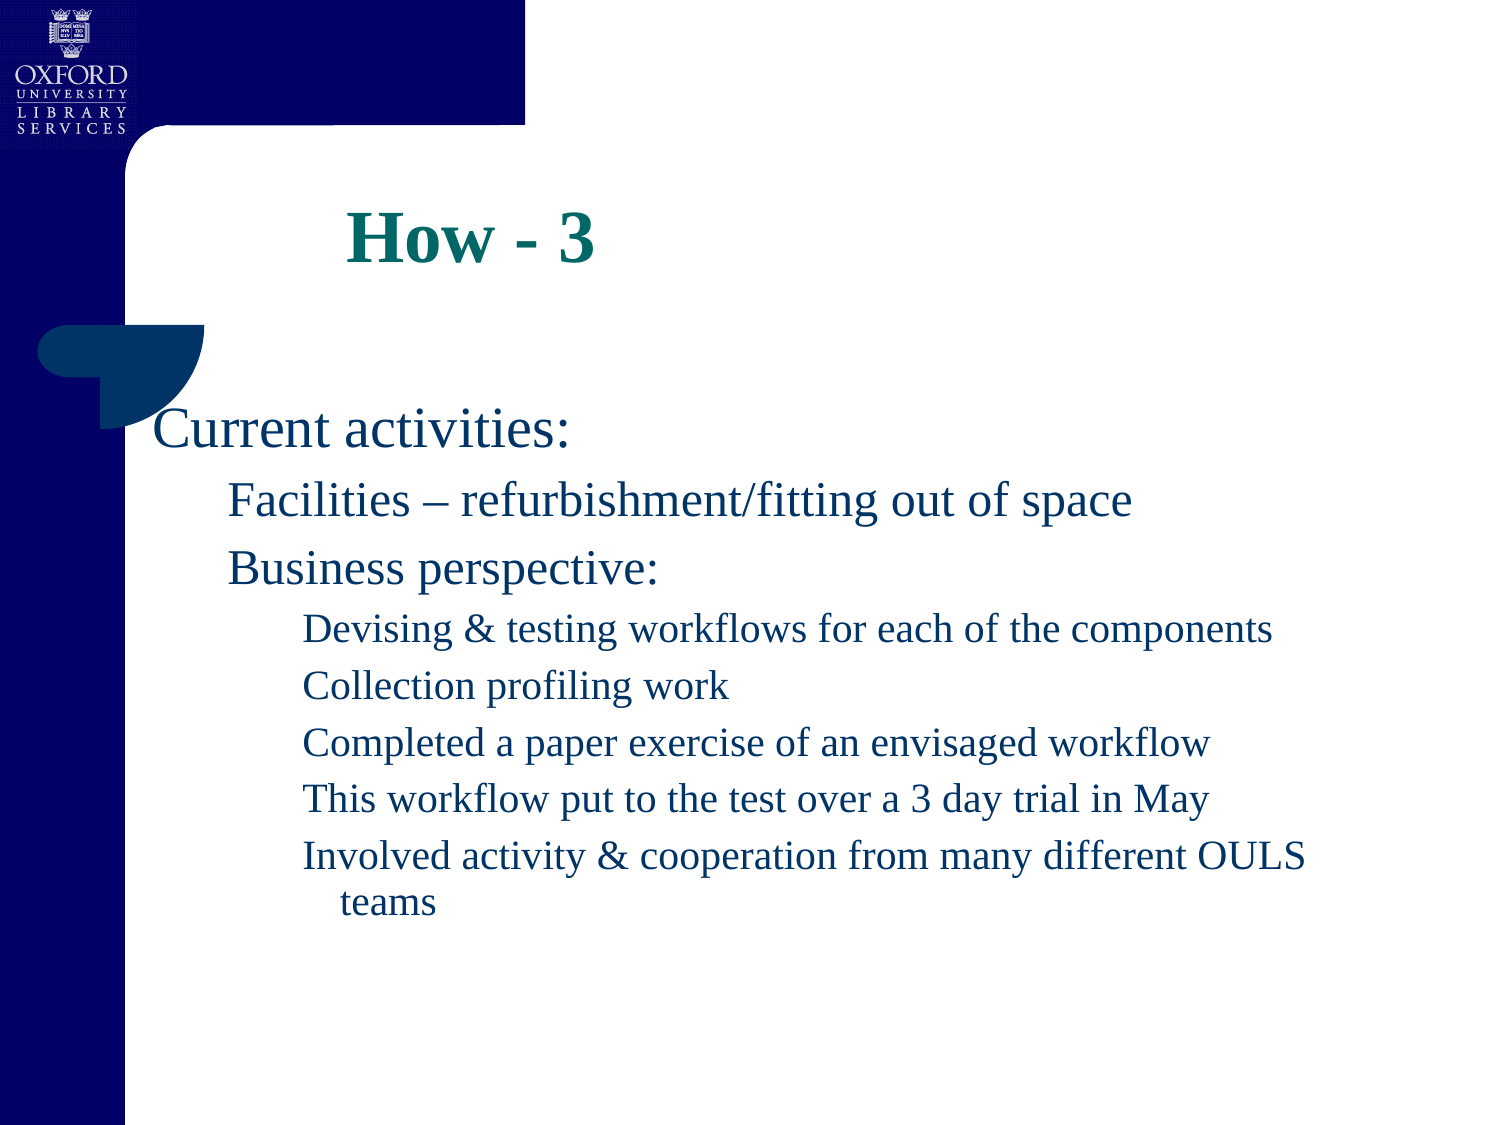

# How - 3
Current activities:
Facilities – refurbishment/fitting out of space
Business perspective:
Devising & testing workflows for each of the components
Collection profiling work
Completed a paper exercise of an envisaged workflow
This workflow put to the test over a 3 day trial in May
Involved activity & cooperation from many different OULS teams